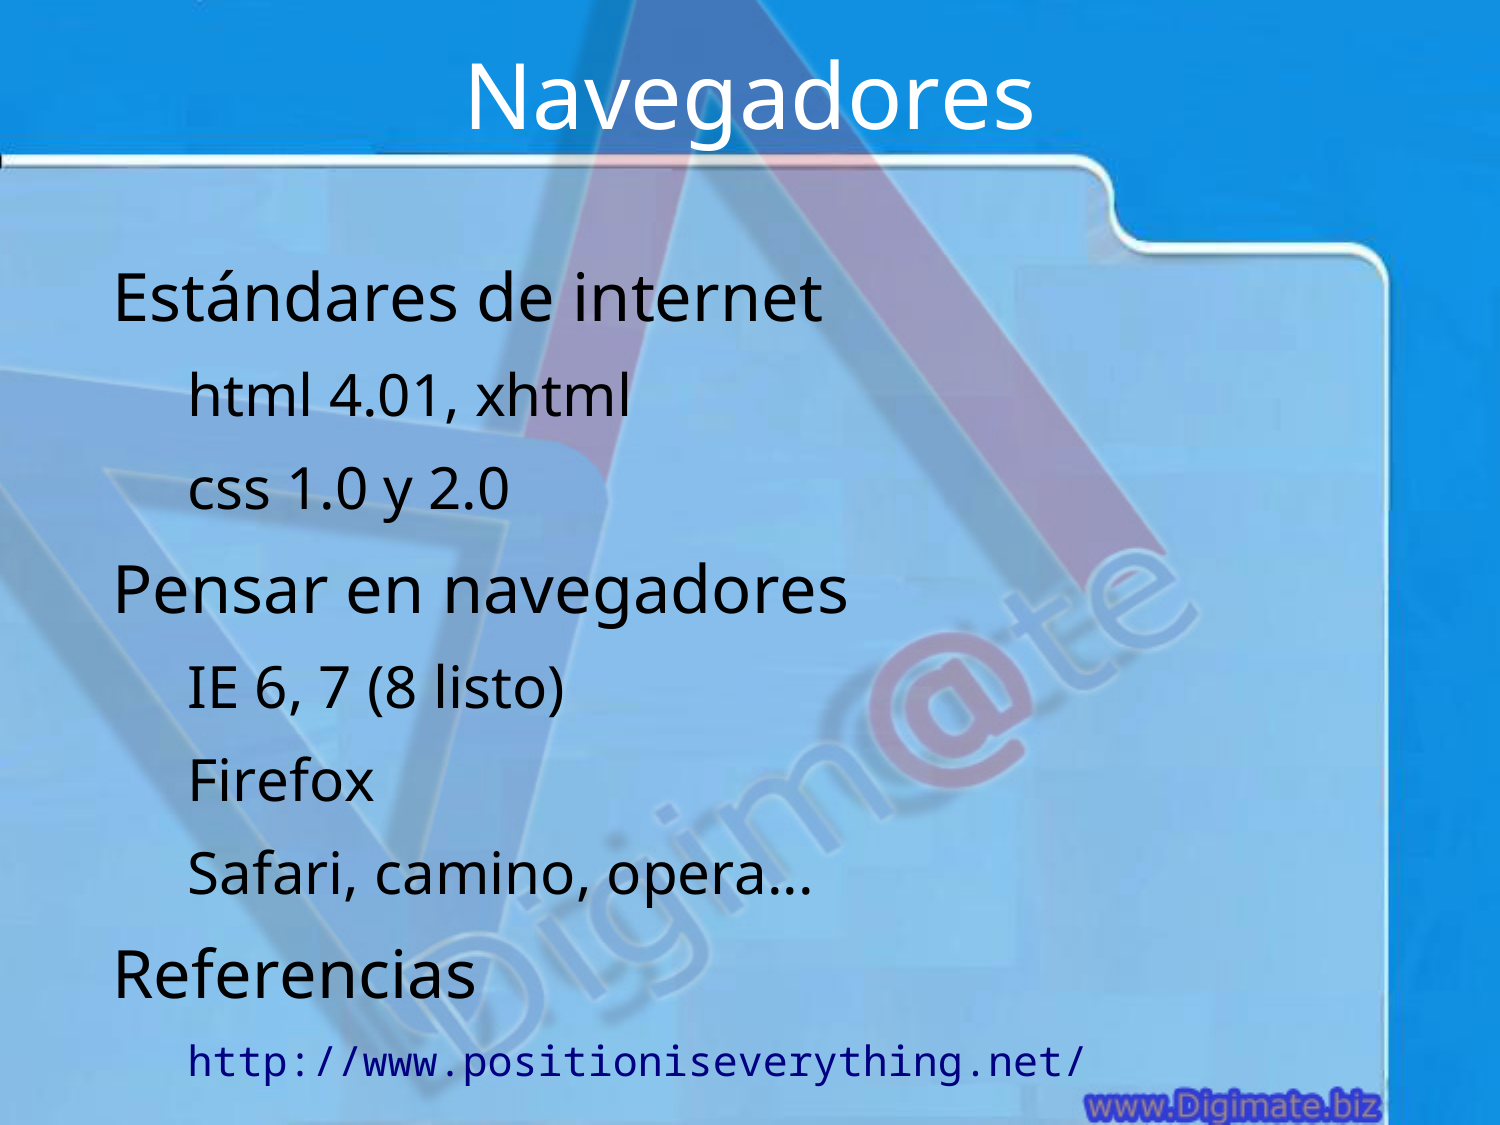

# Navegadores
Estándares de internet
html 4.01, xhtml
css 1.0 y 2.0
Pensar en navegadores
IE 6, 7 (8 listo)
Firefox
Safari, camino, opera...
Referencias
http://www.positioniseverything.net/